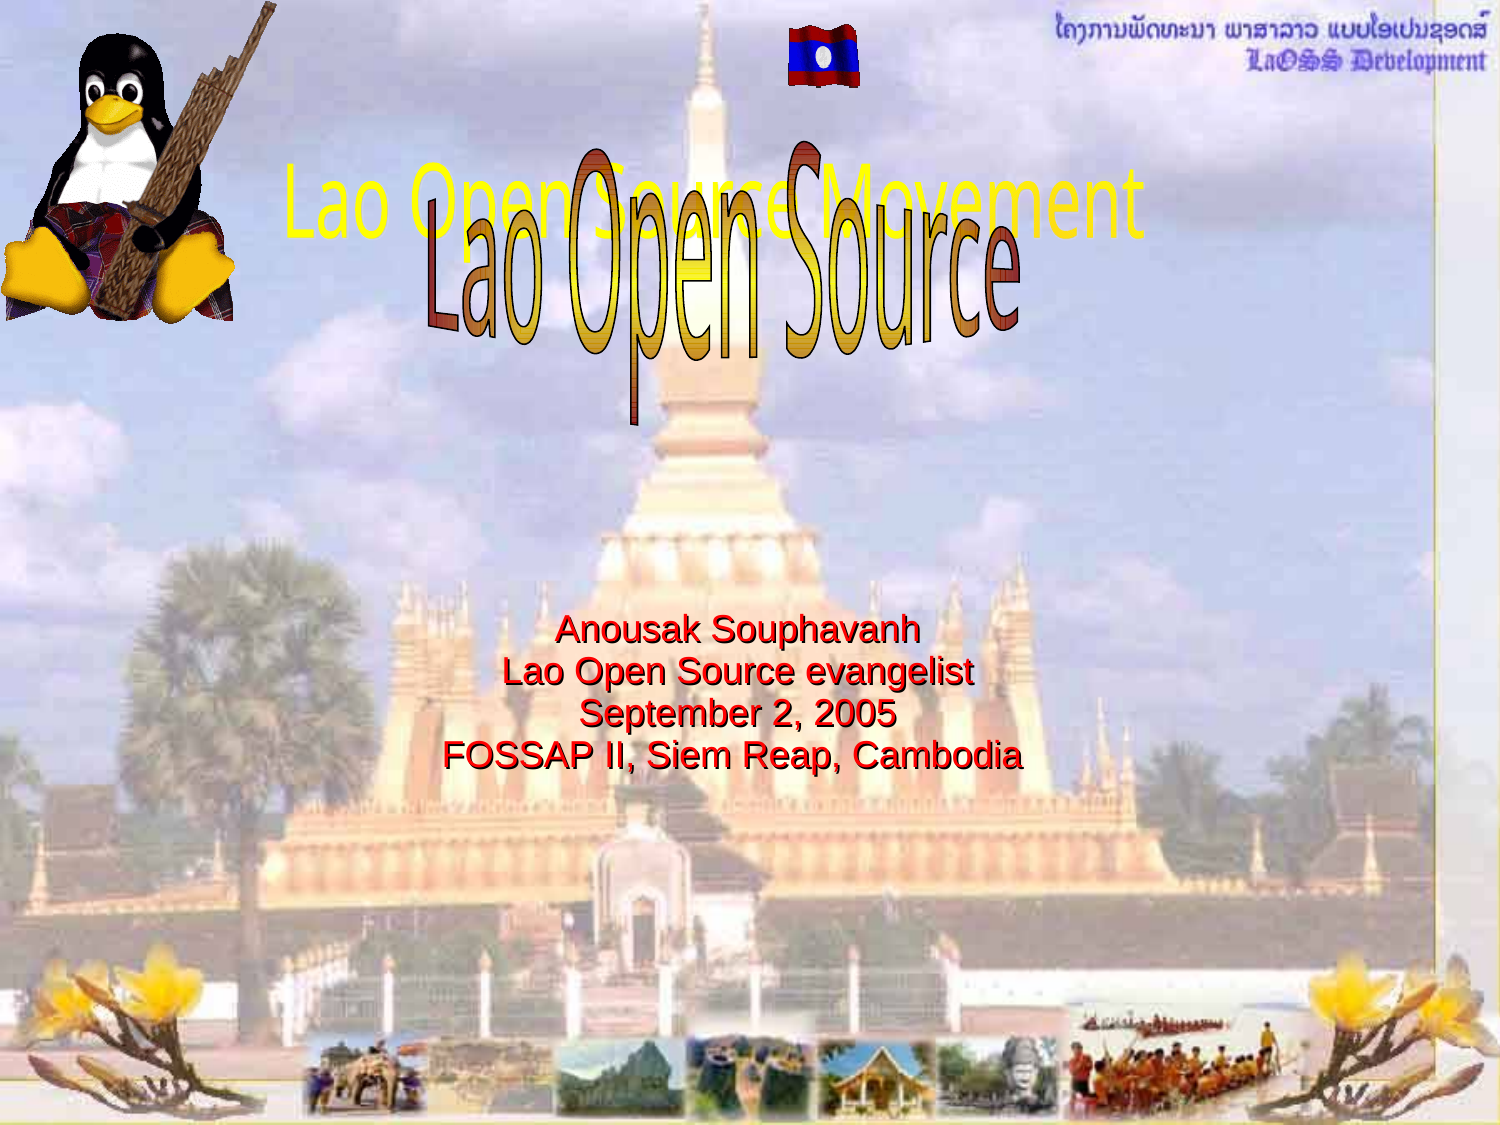

Lao Open Source
Lao Open Source Movement
Anousak Souphavanh
Lao Open Source evangelist
September 2, 2005
FOSSAP II, Siem Reap, Cambodia